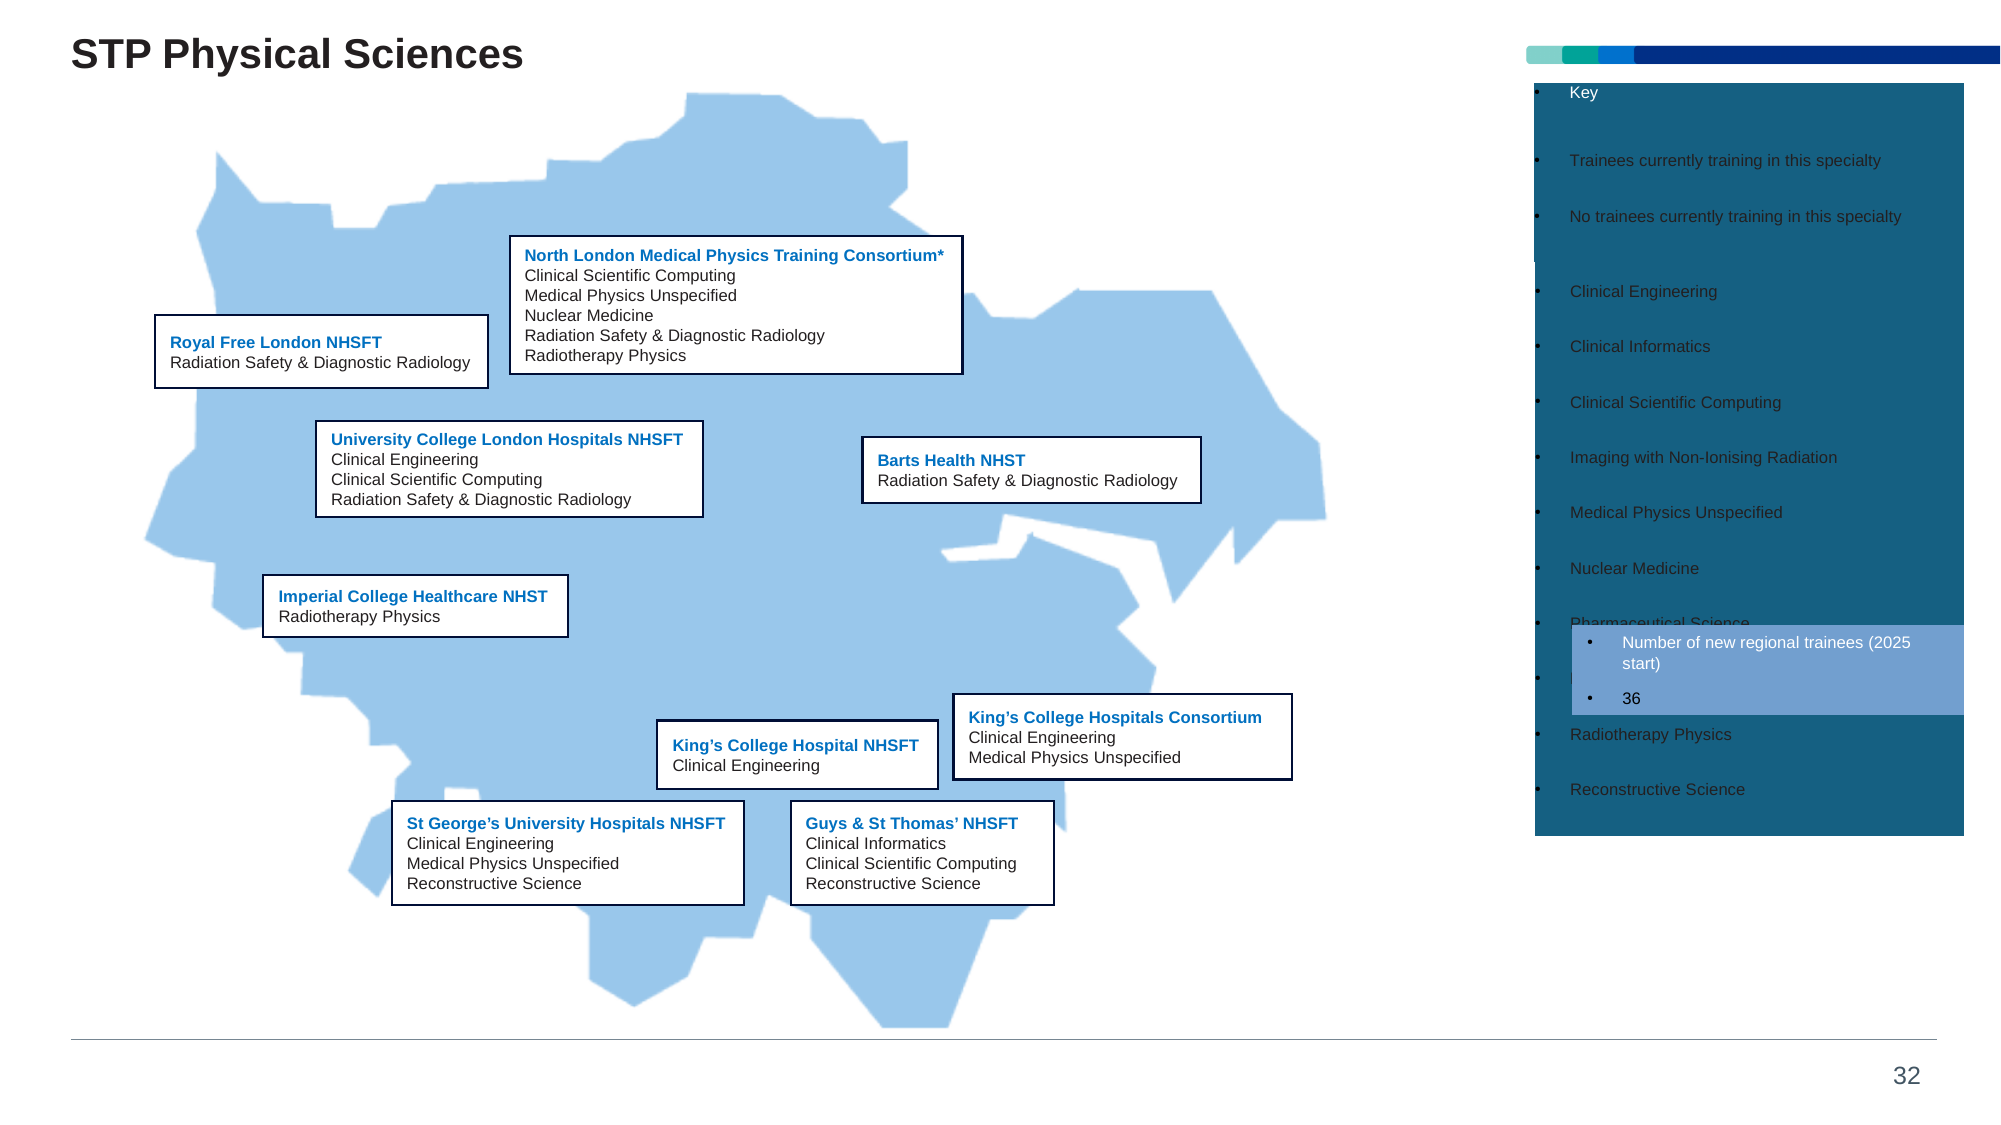

# STP Physical Sciences
| Key | |
| --- | --- |
| Trainees currently training in this specialty | |
| No trainees currently training in this specialty | |
| Specialty | |
| --- | --- |
| Clinical Engineering | |
| Clinical Informatics | |
| Clinical Scientific Computing | |
| Imaging with Non-Ionising Radiation | |
| Medical Physics Unspecified | |
| Nuclear Medicine | |
| Pharmaceutical Science | |
| Radiation Safety & Diagnostic Radiology | |
| Radiotherapy Physics | |
| Reconstructive Science | |
North London Medical Physics Training Consortium*
Clinical Scientific Computing
Medical Physics Unspecified
Nuclear Medicine
Radiation Safety & Diagnostic Radiology
Radiotherapy Physics
Royal Free London NHSFT
Radiation Safety & Diagnostic Radiology
University College London Hospitals NHSFT
Clinical Engineering
Clinical Scientific Computing
Radiation Safety & Diagnostic Radiology
Barts Health NHST
Radiation Safety & Diagnostic Radiology
Imperial College Healthcare NHST
Radiotherapy Physics
| Number of new regional trainees (2025 start) |
| --- |
| 36 |
King’s College Hospitals Consortium
Clinical Engineering
Medical Physics Unspecified
King’s College Hospital NHSFT
Clinical Engineering
St George’s University Hospitals NHSFT
Clinical Engineering
Medical Physics Unspecified
Reconstructive Science
Guys & St Thomas’ NHSFT
Clinical Informatics
Clinical Scientific Computing
Reconstructive Science